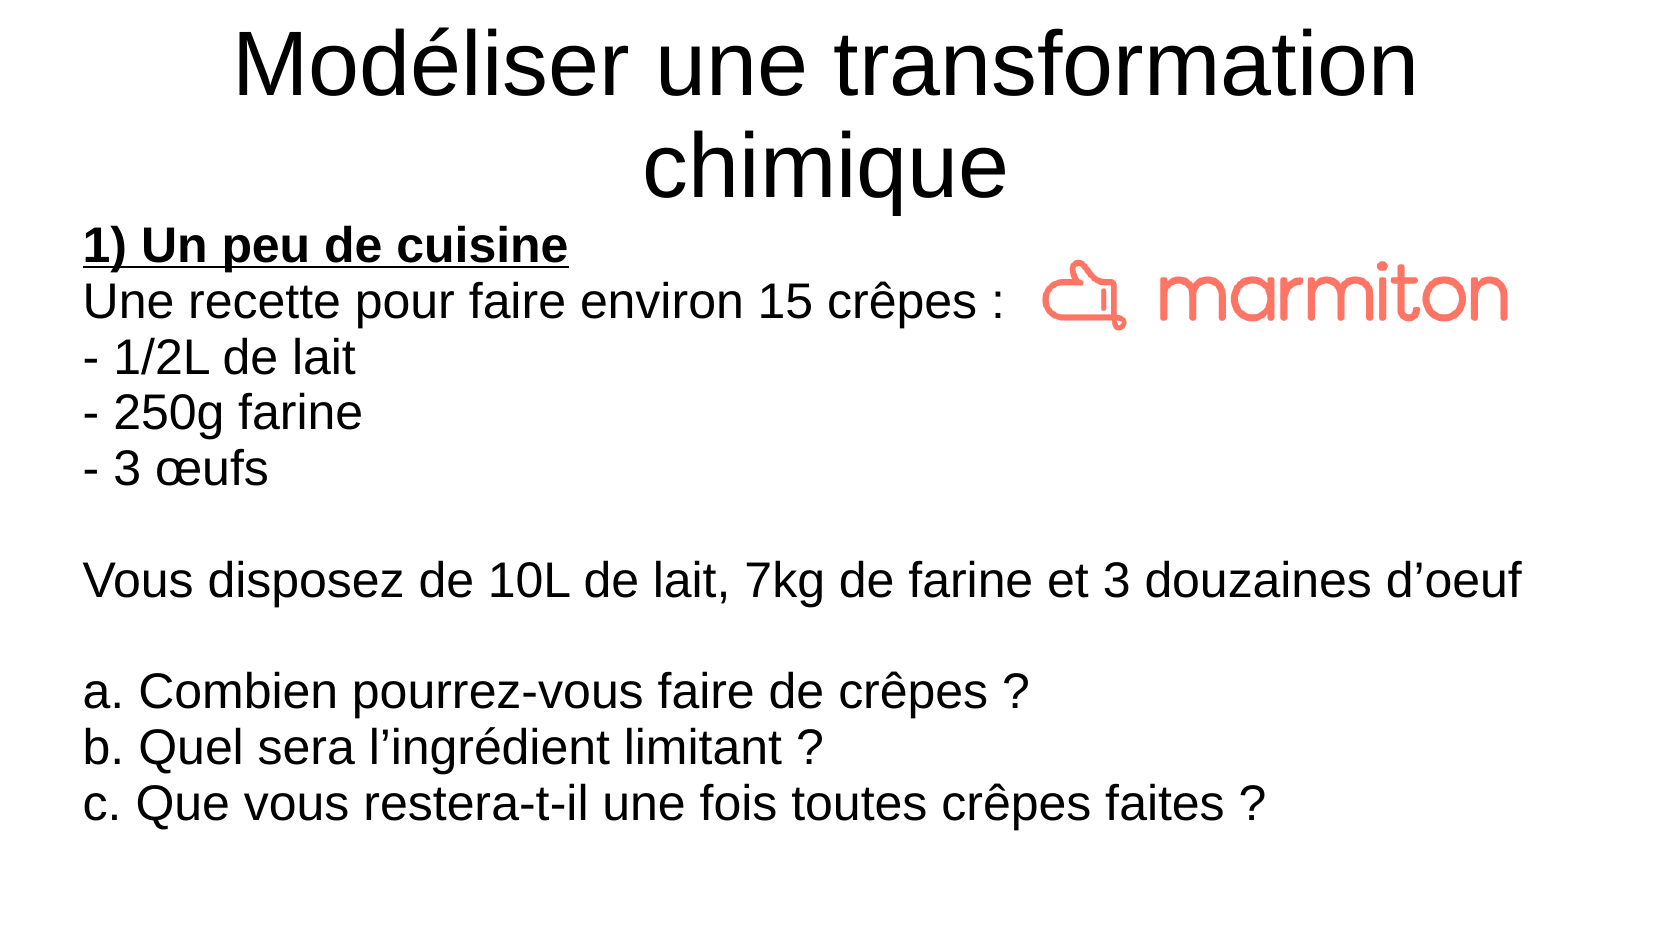

# Modéliser une transformation chimique
1) Un peu de cuisine
Une recette pour faire environ 15 crêpes :
- 1/2L de lait
- 250g farine
- 3 œufs
Vous disposez de 10L de lait, 7kg de farine et 3 douzaines d’oeuf
a. Combien pourrez-vous faire de crêpes ?
b. Quel sera l’ingrédient limitant ?
c. Que vous restera-t-il une fois toutes crêpes faites ?